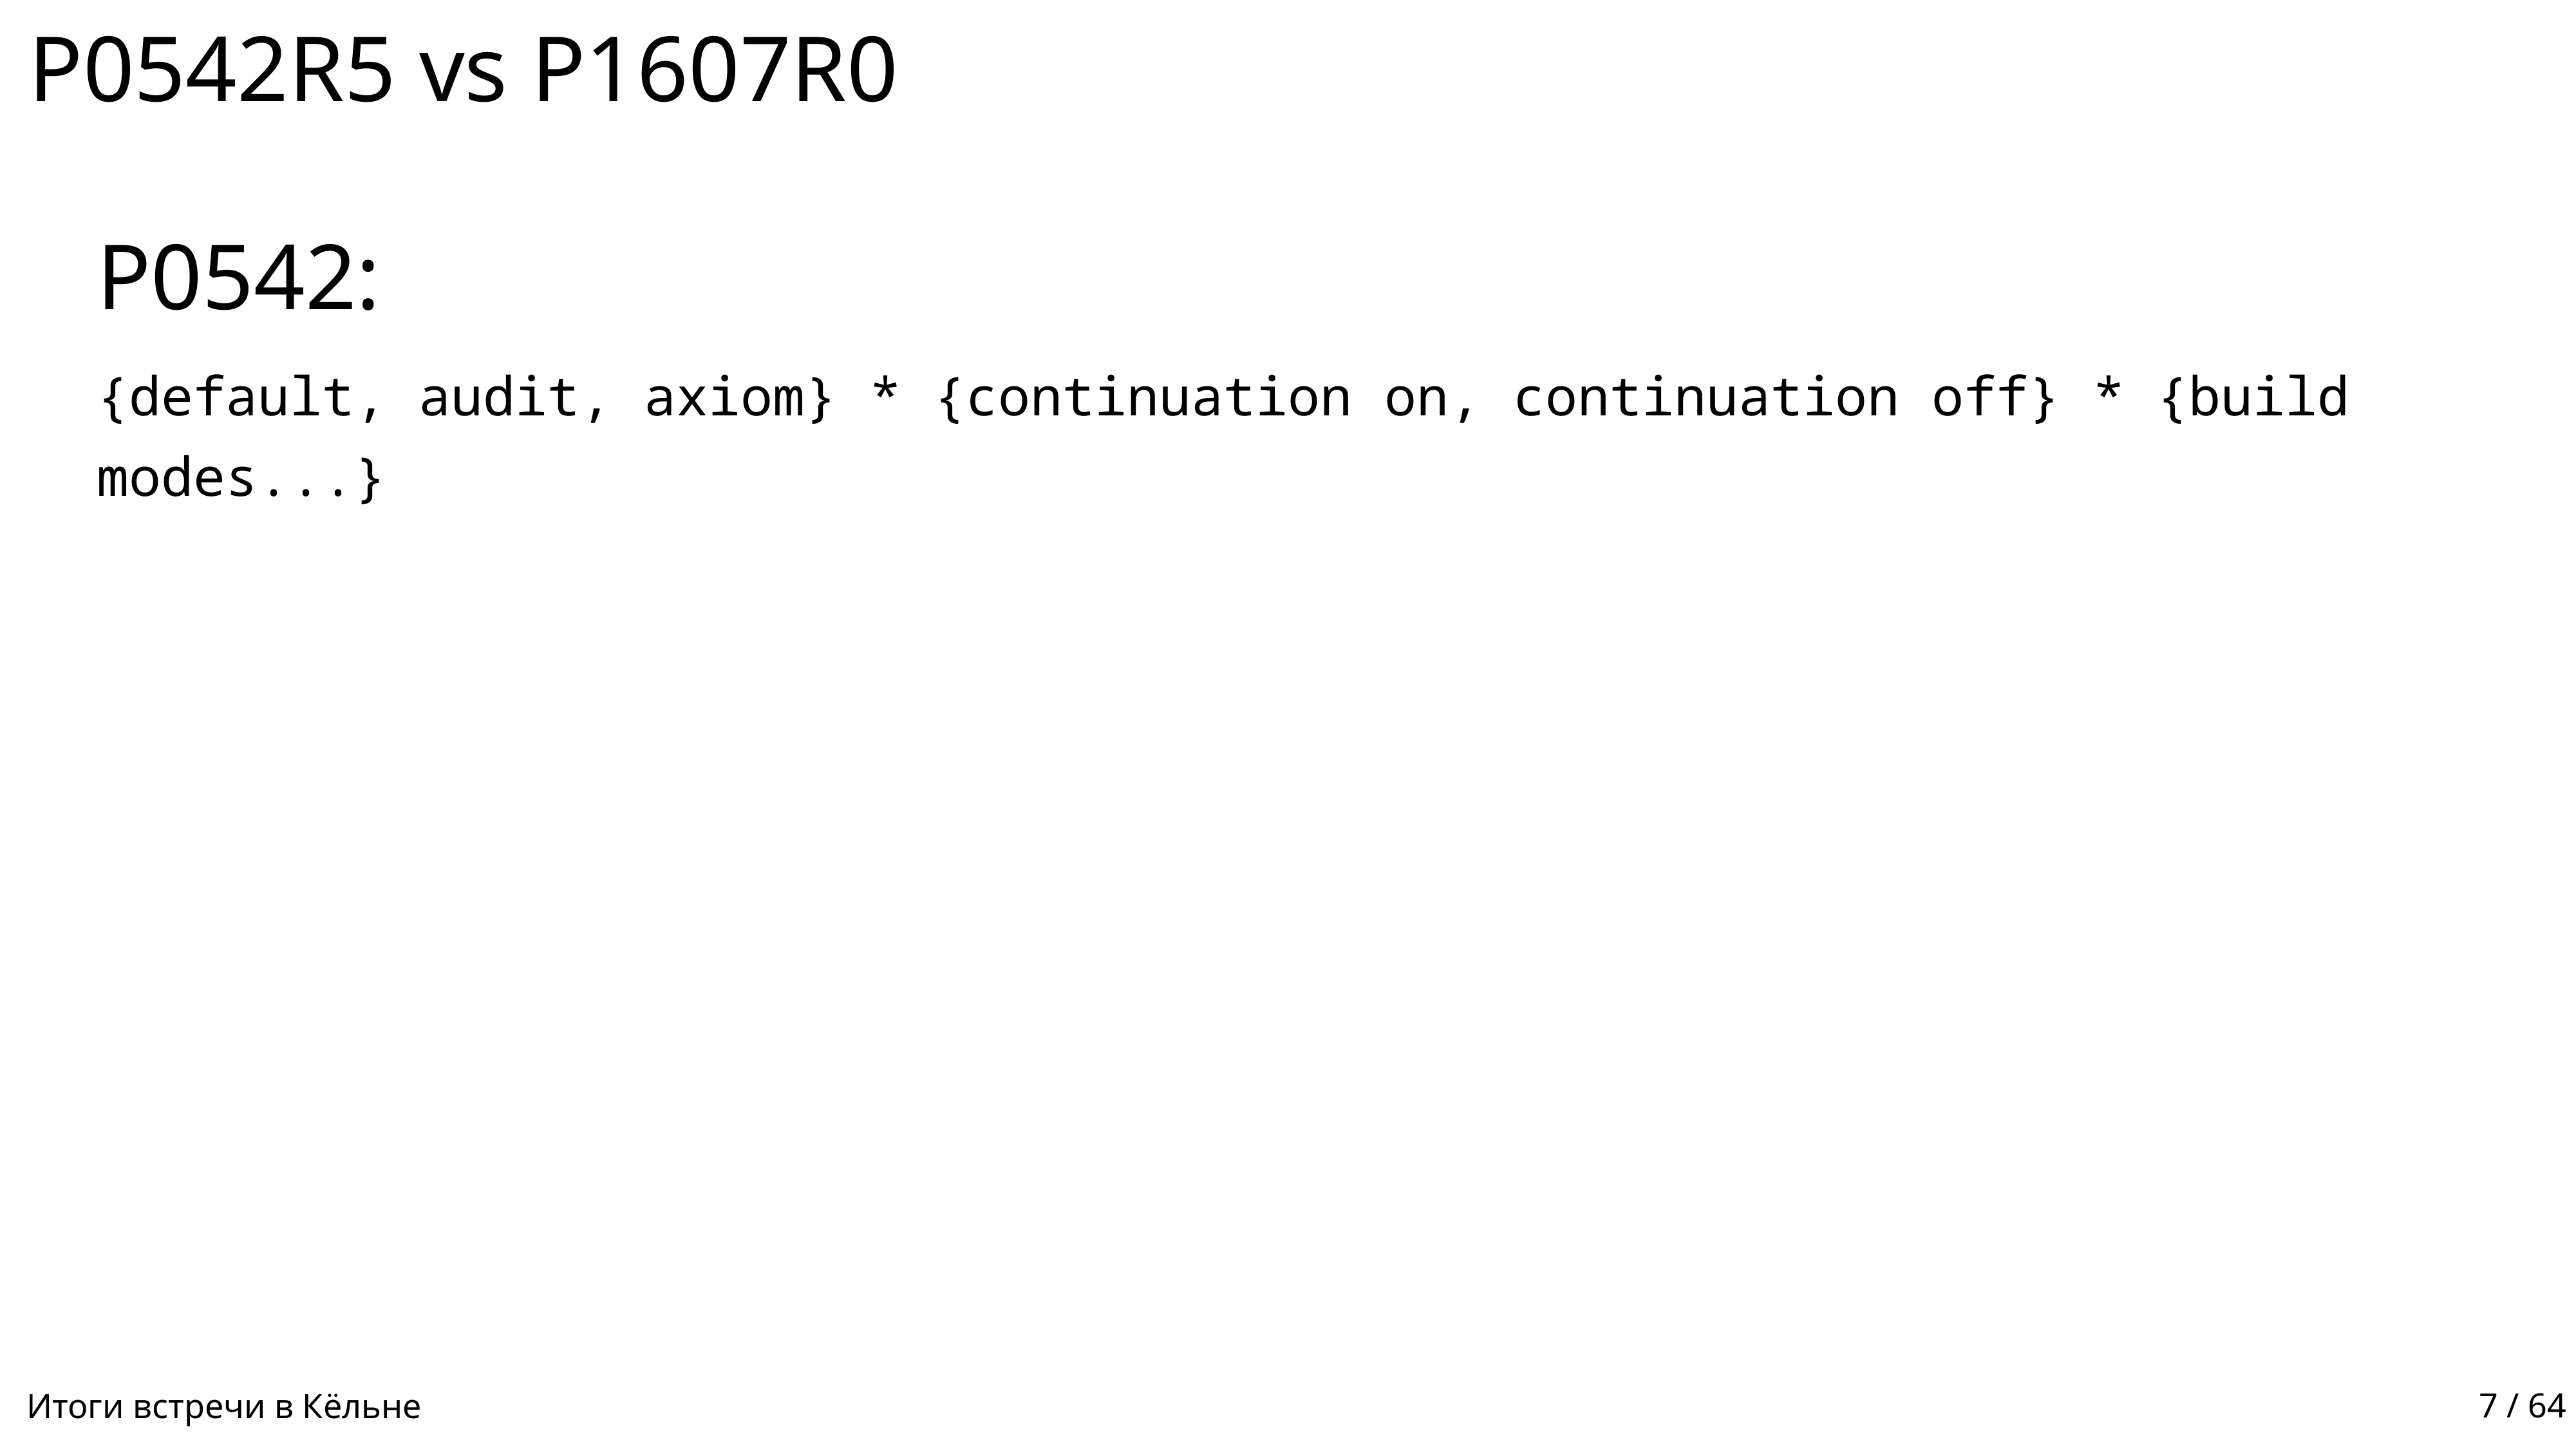

# P0542R5 vs P1607R0
P0542:
{default, audit, axiom} * {continuation on, continuation off} * {build modes...}
Итоги встречи в Кёльне